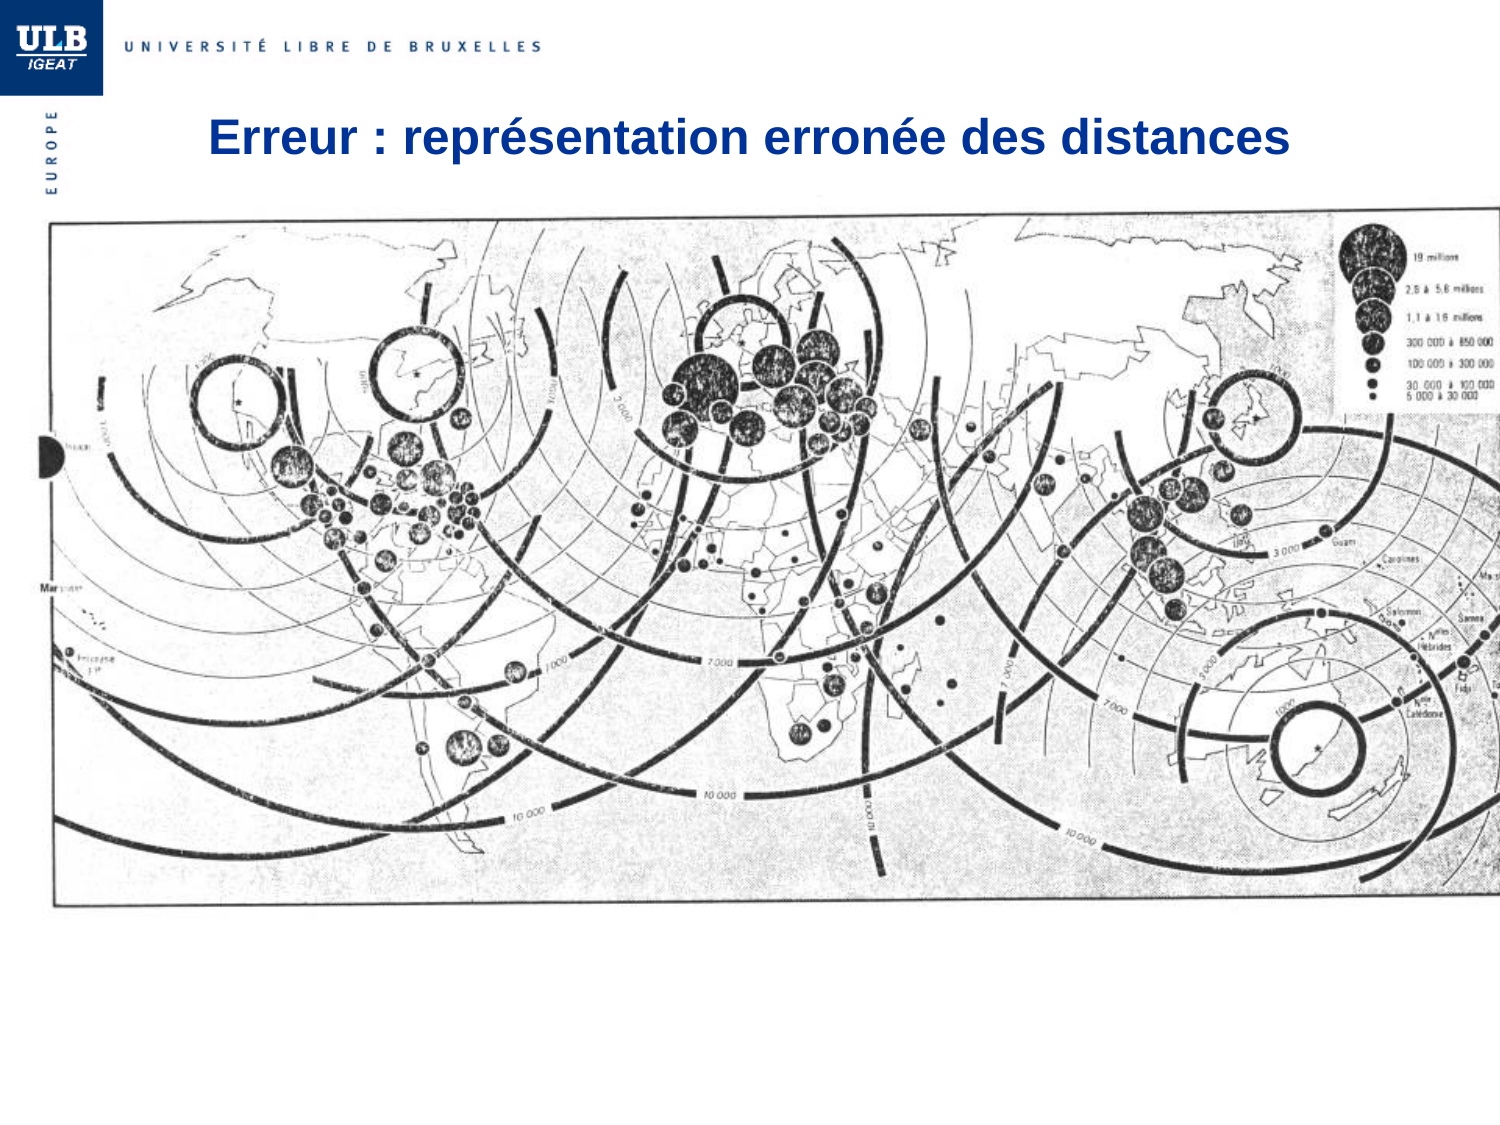

# Erreur : représentation erronée des distances